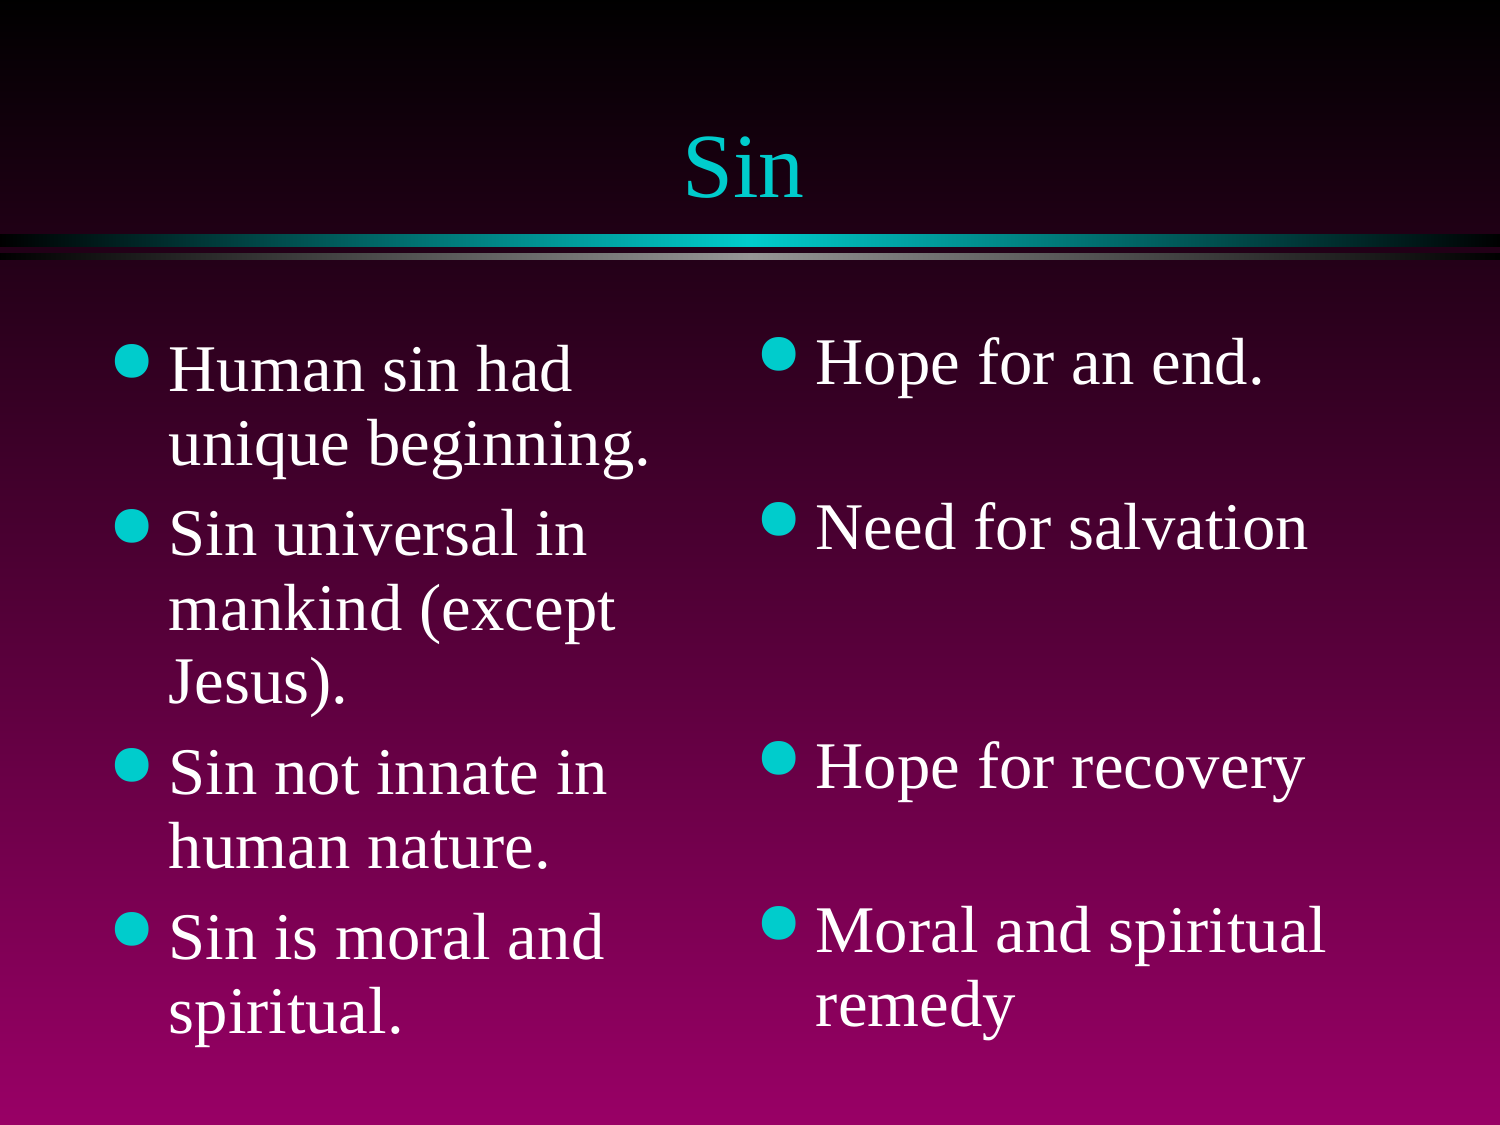

# Sin
Hope for an end.
Need for salvation
Hope for recovery
Moral and spiritual remedy
Human sin had
unique beginning.
Sin universal in mankind (except Jesus).
Sin not innate in human nature.
Sin is moral and spiritual.